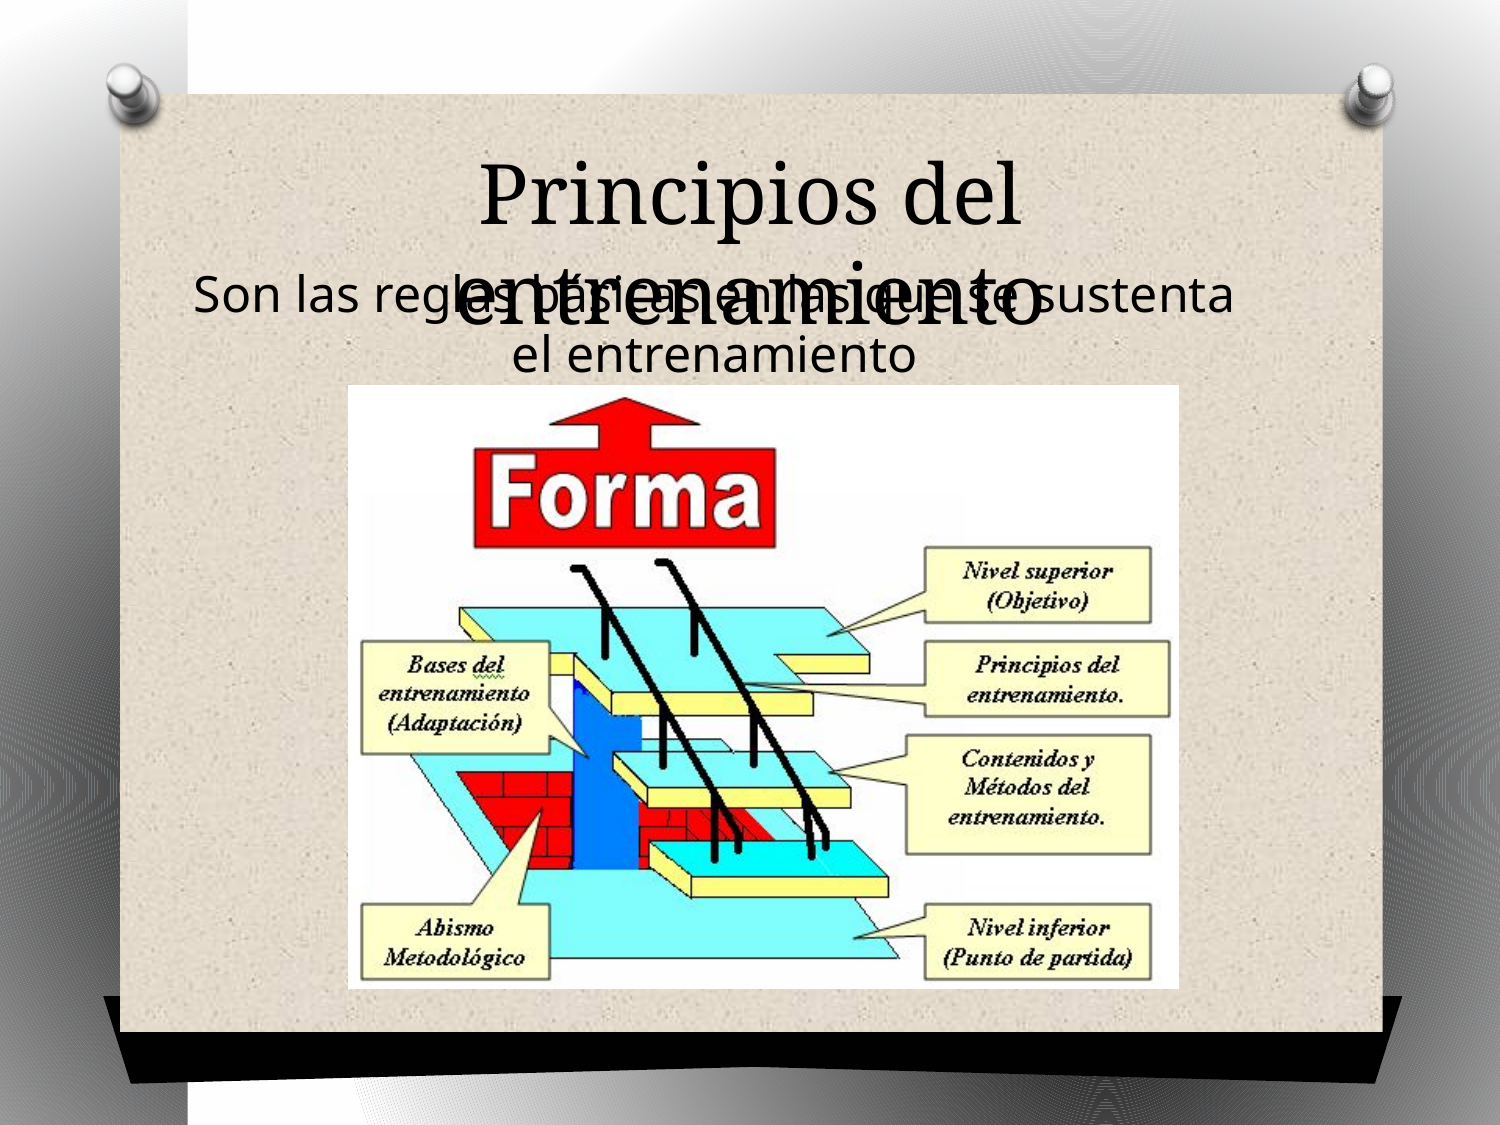

# Principios del entrenamiento
Son las reglas básicas en las que se sustenta el entrenamiento